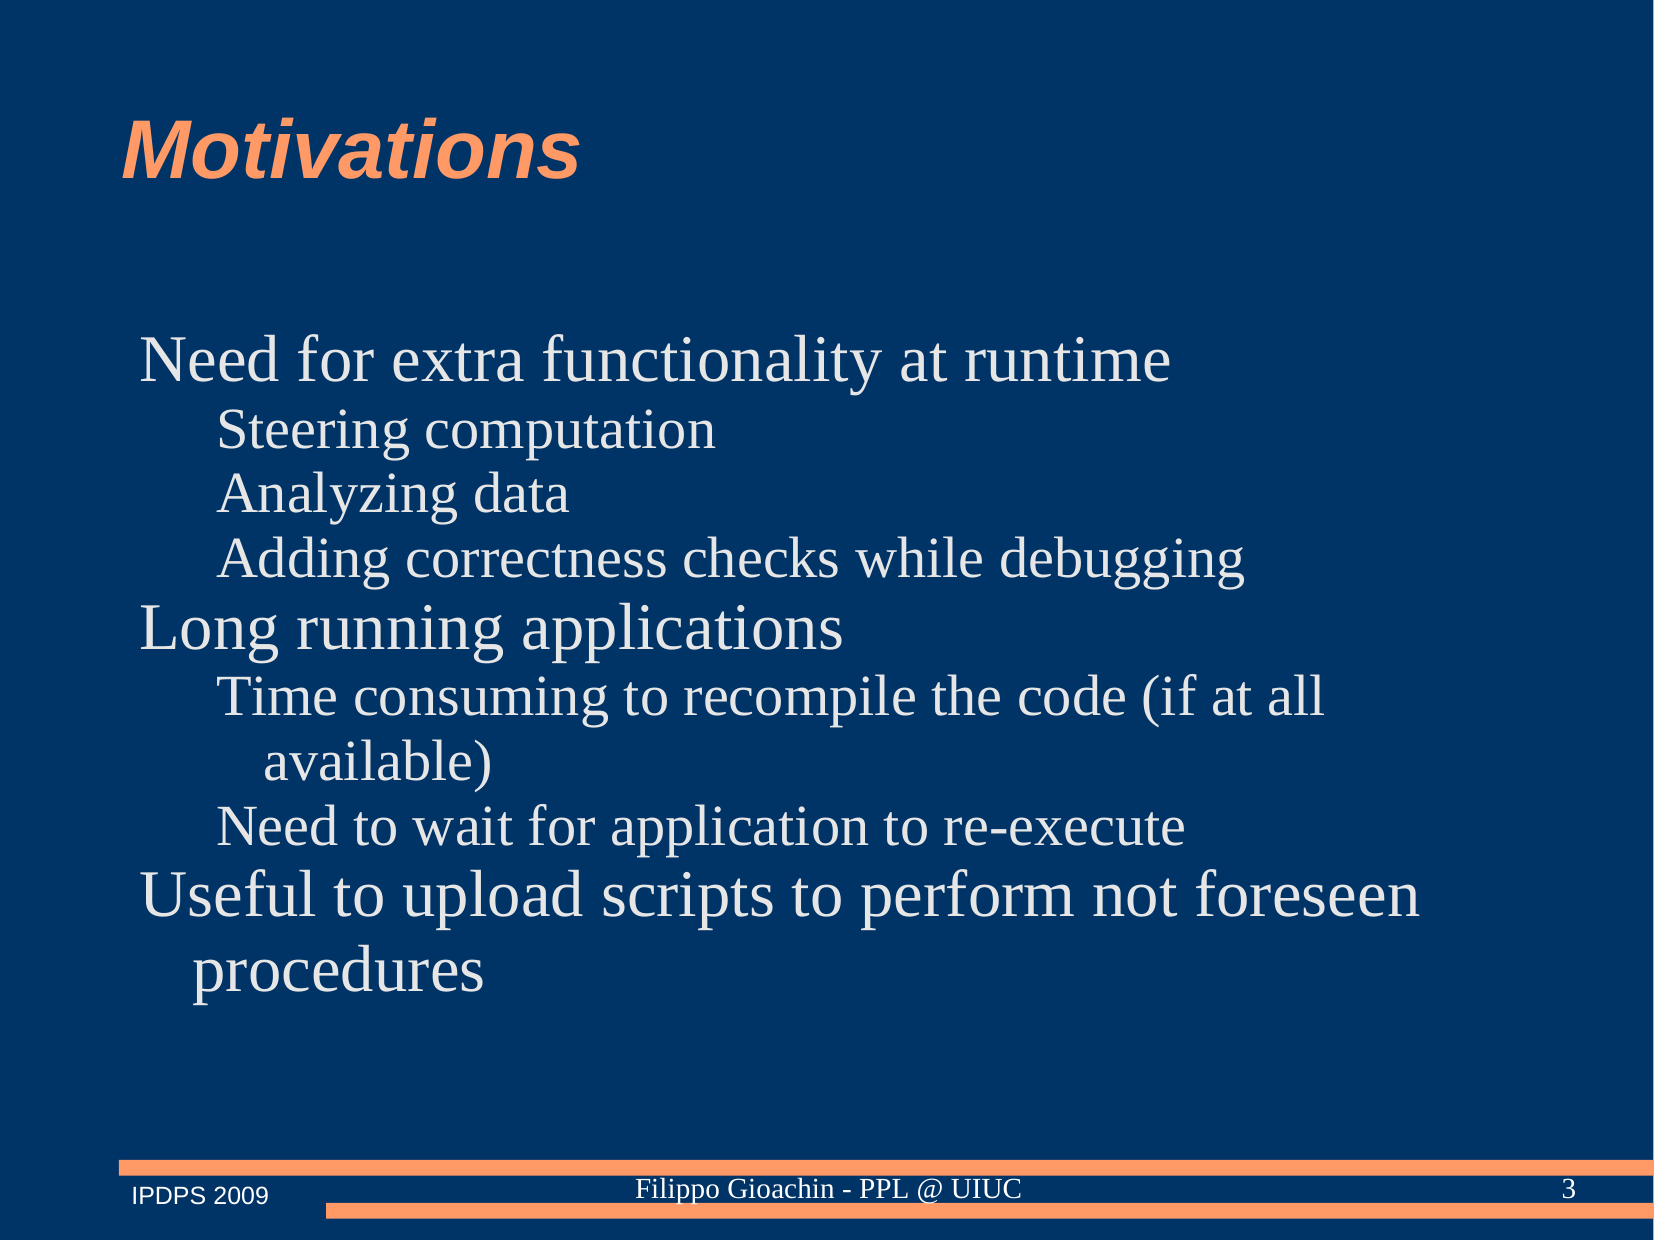

# Motivations
Need for extra functionality at runtime
Steering computation
Analyzing data
Adding correctness checks while debugging
Long running applications
Time consuming to recompile the code (if at all available)
Need to wait for application to re-execute
Useful to upload scripts to perform not foreseen procedures
3
Filippo Gioachin - PPL @ UIUC